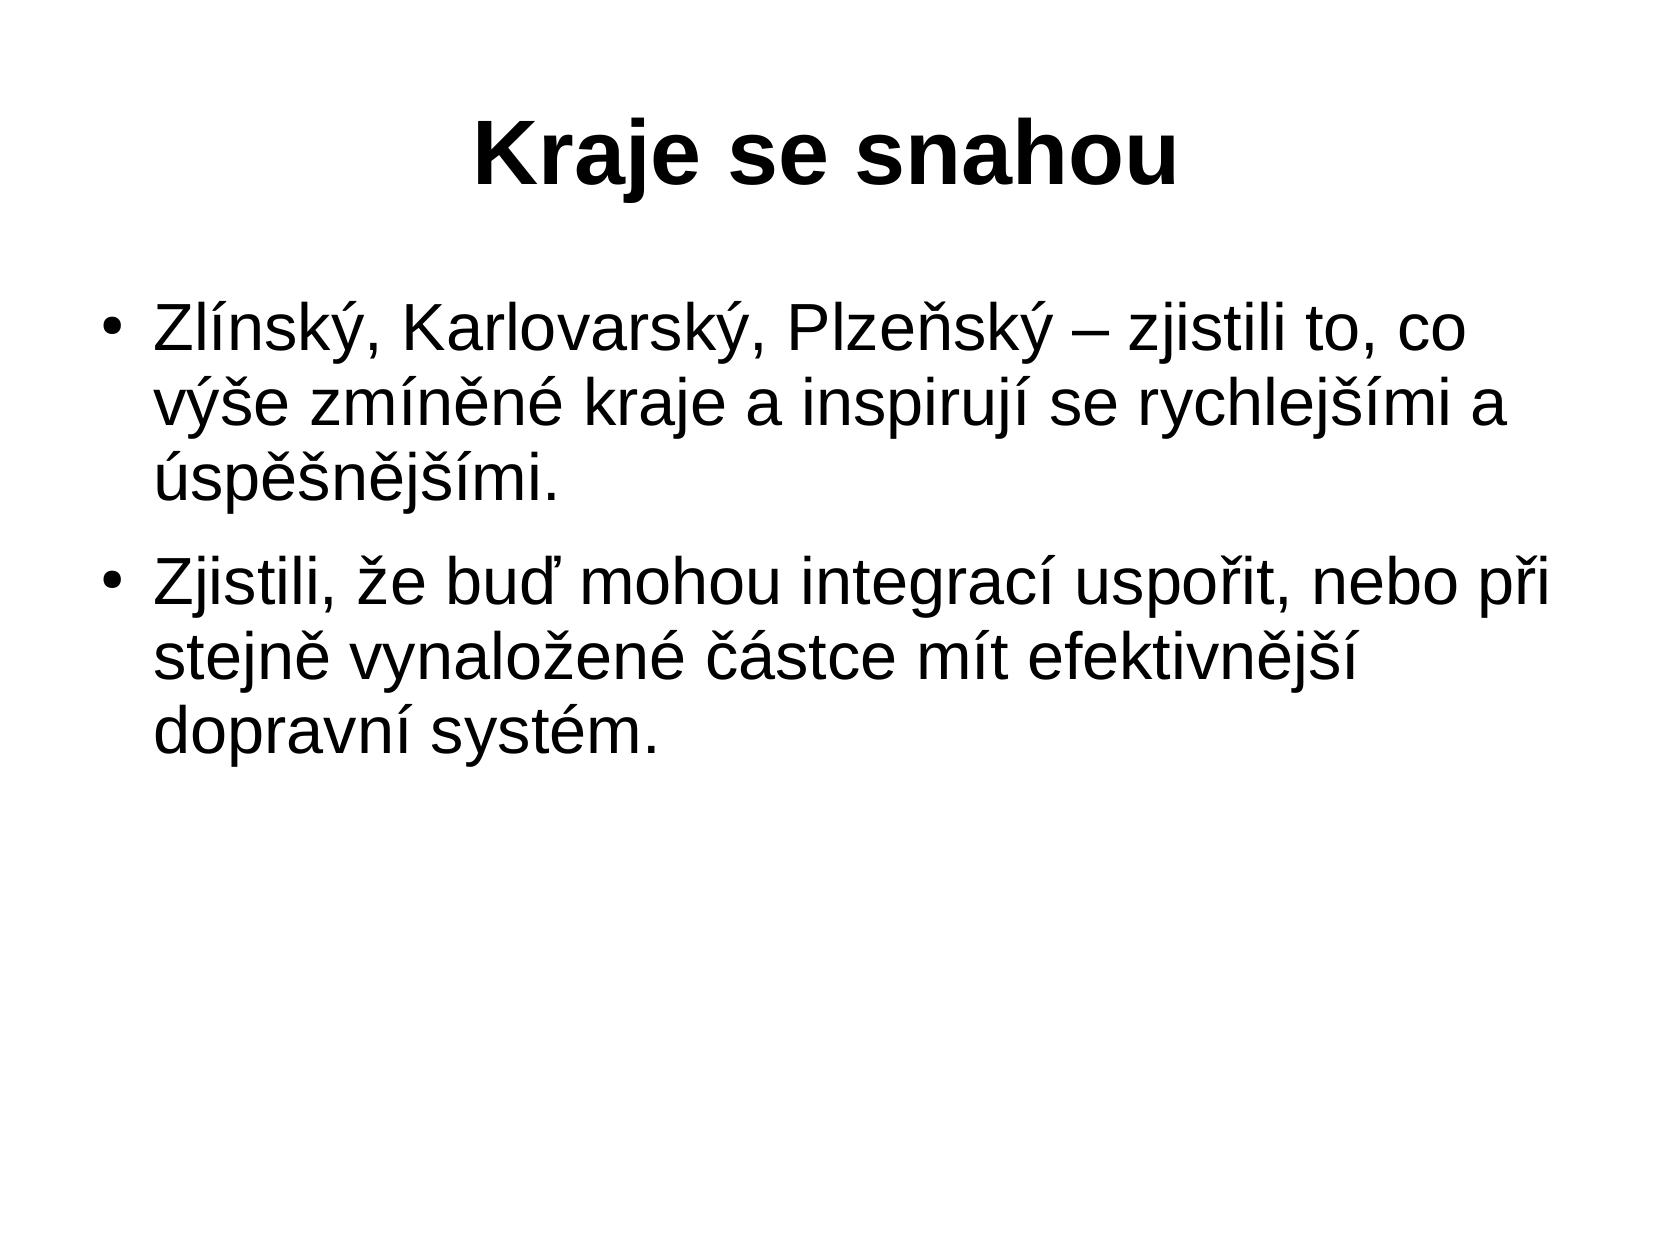

# Kraje se snahou
Zlínský, Karlovarský, Plzeňský – zjistili to, co výše zmíněné kraje a inspirují se rychlejšími a úspěšnějšími.
Zjistili, že buď mohou integrací uspořit, nebo při stejně vynaložené částce mít efektivnější dopravní systém.